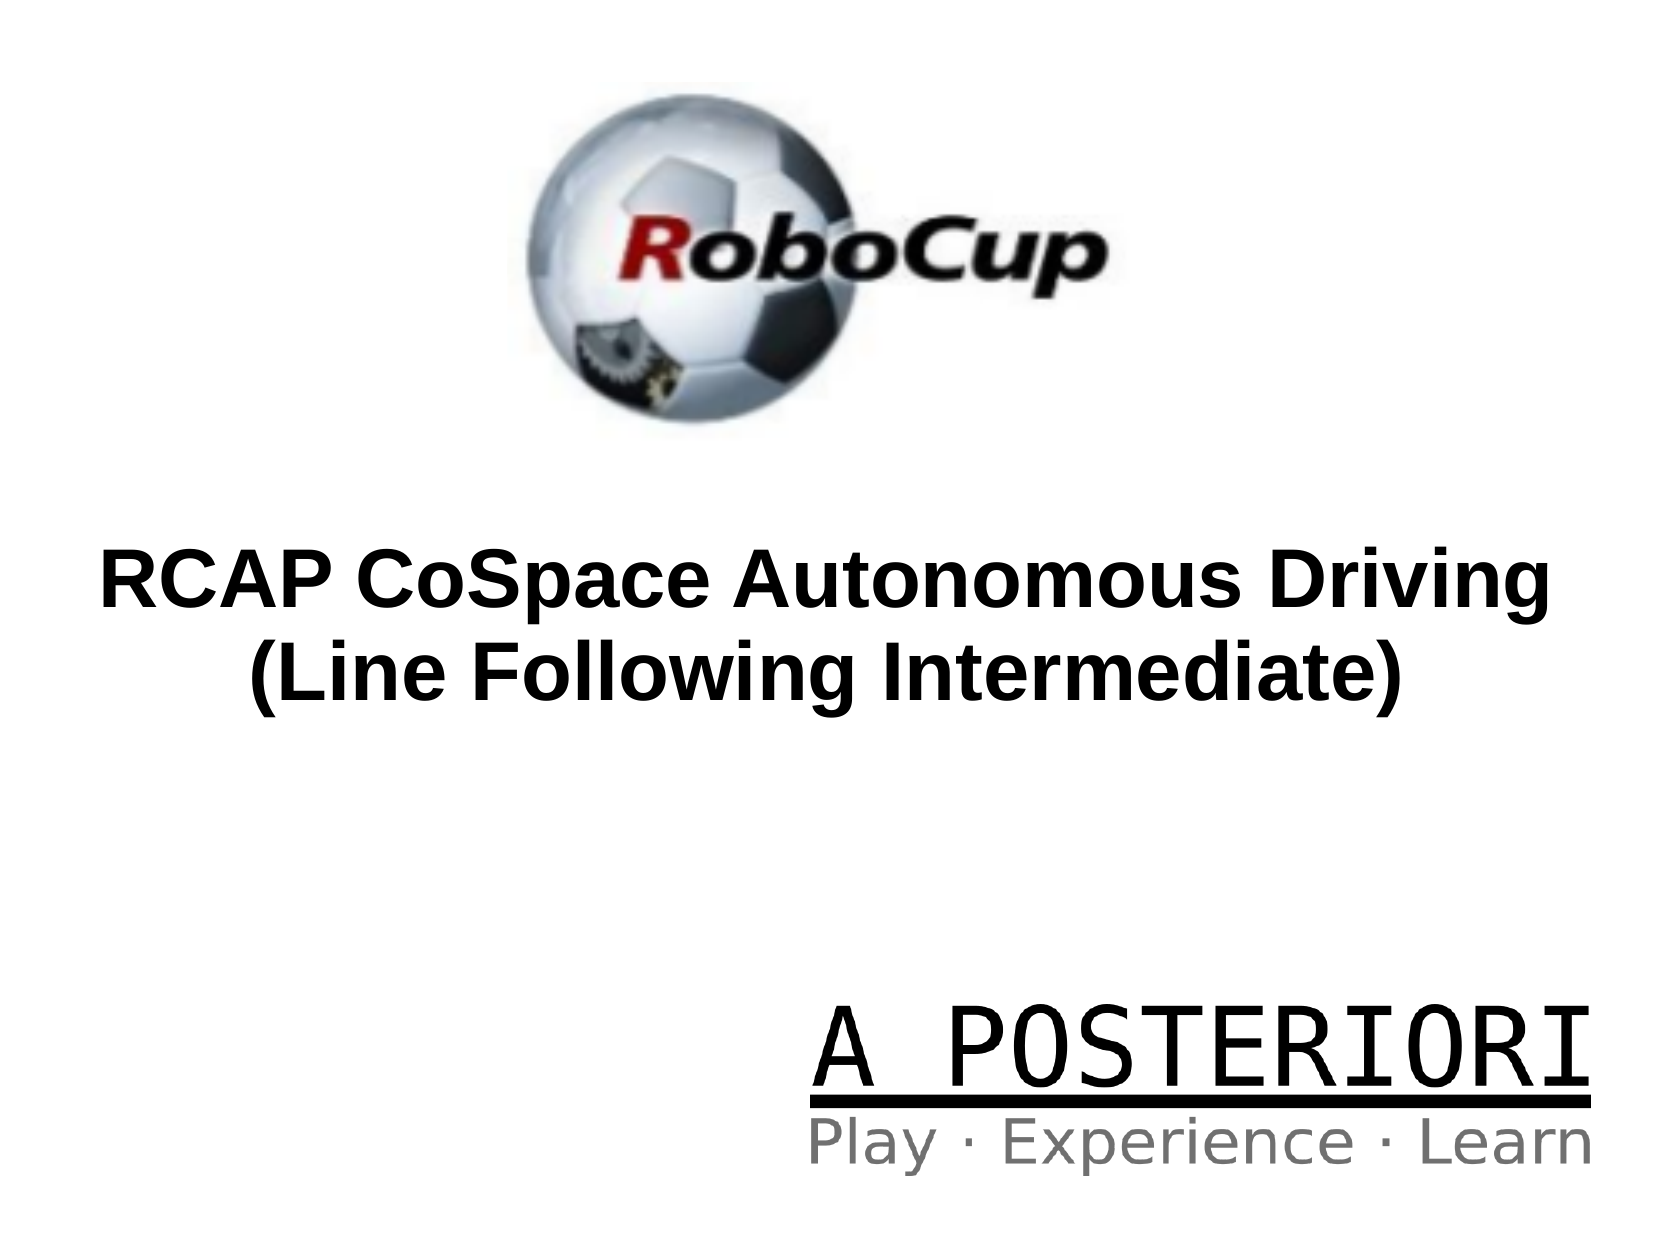

RCAP CoSpace Autonomous Driving
(Line Following Intermediate)